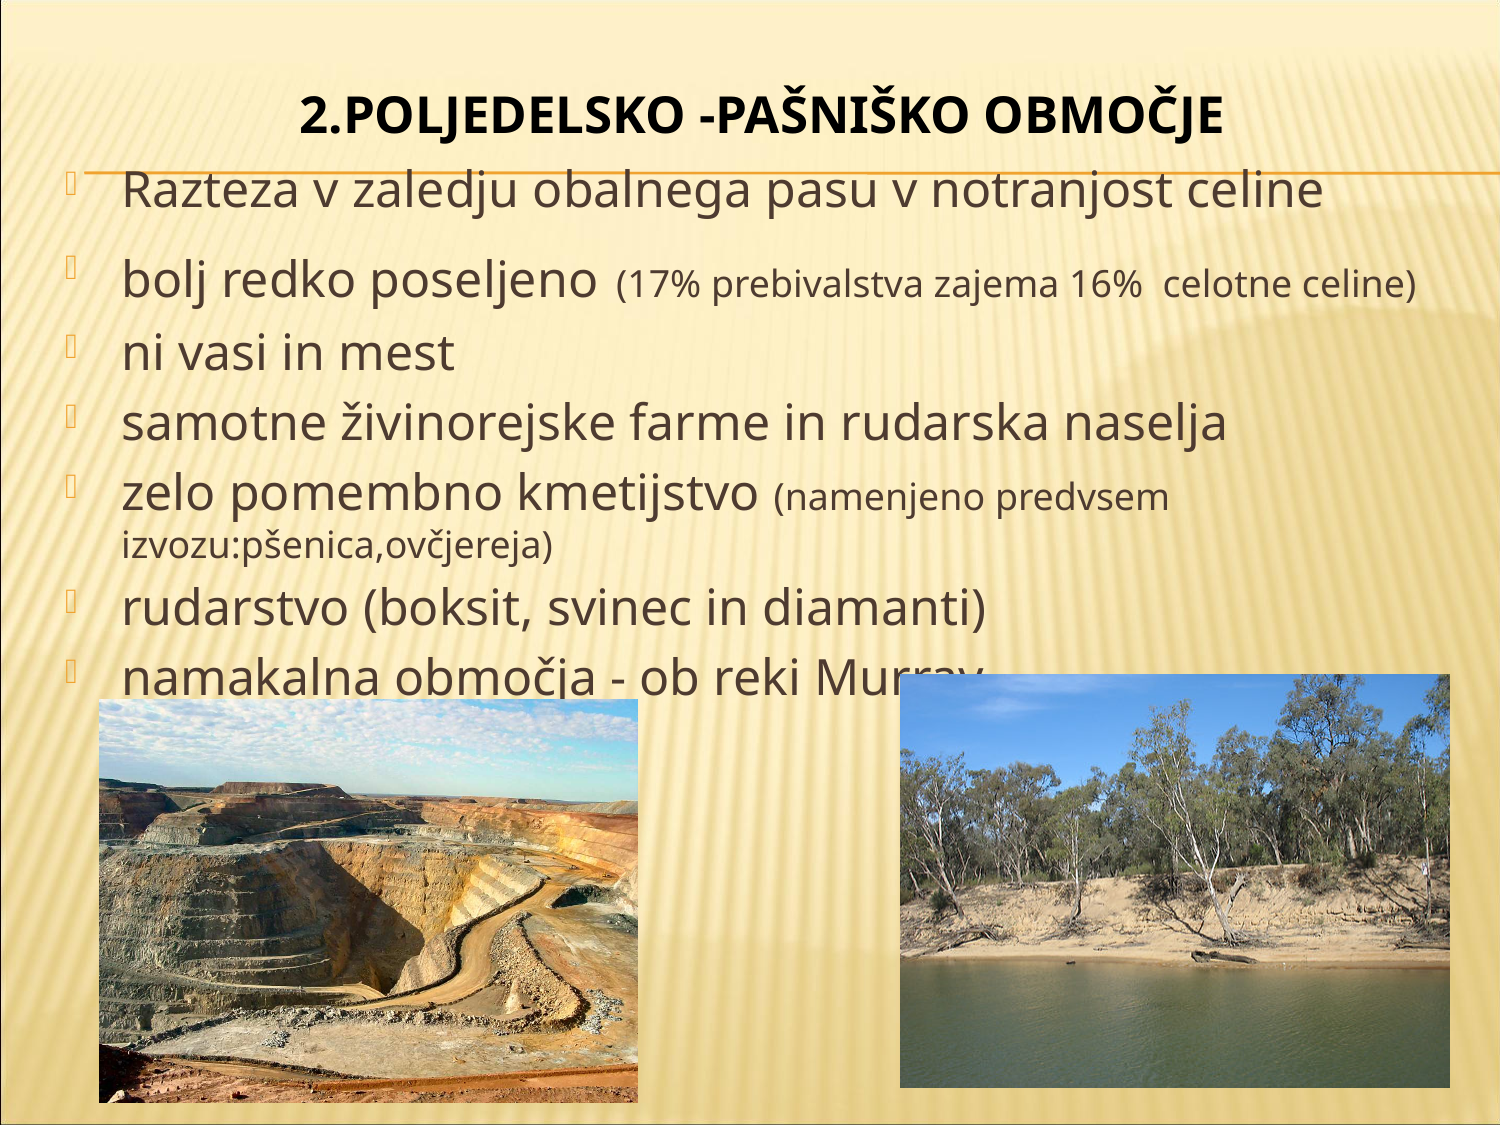

# 2.POLJEDELSKO -PAŠNIŠKO OBMOČJE
Razteza v zaledju obalnega pasu v notranjost celine
bolj redko poseljeno (17% prebivalstva zajema 16% celotne celine)
ni vasi in mest
samotne živinorejske farme in rudarska naselja
zelo pomembno kmetijstvo (namenjeno predvsem izvozu:pšenica,ovčjereja)
rudarstvo (boksit, svinec in diamanti)
namakalna območja - ob reki Murray